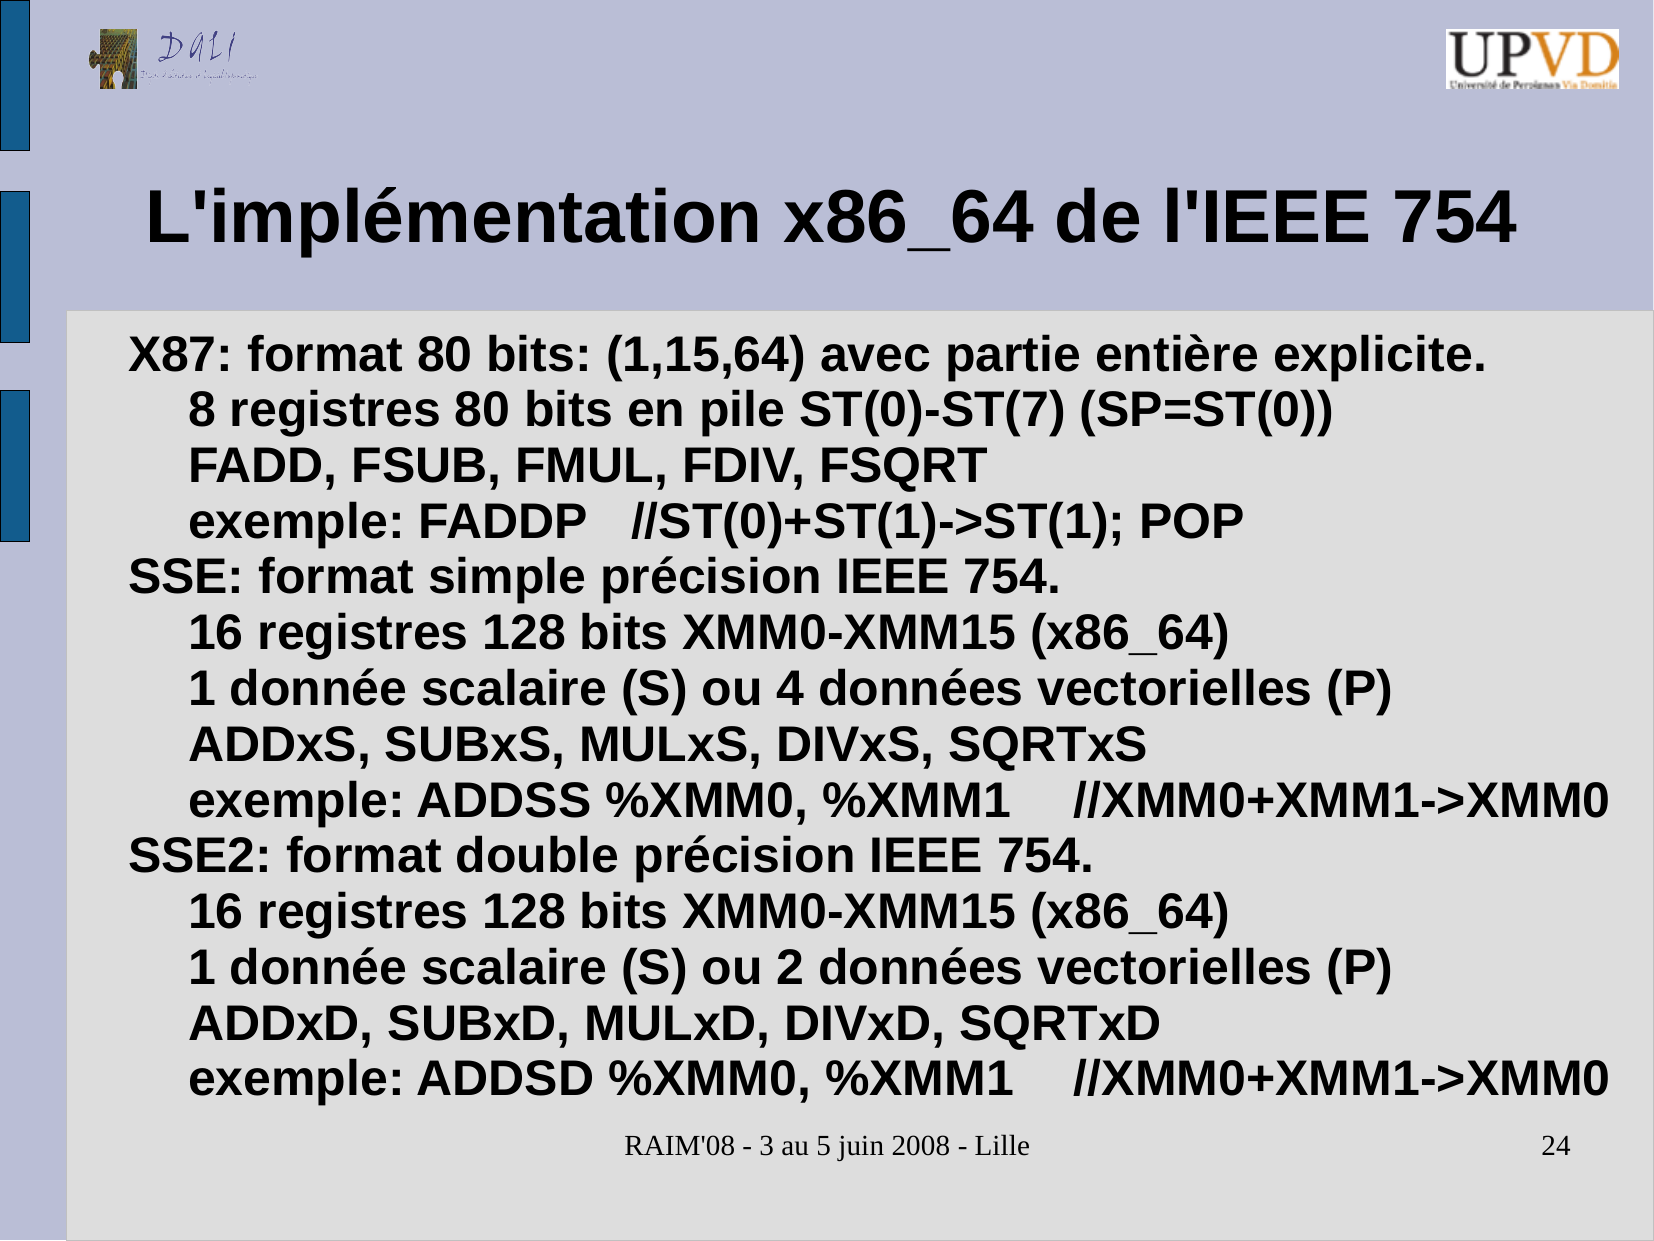

L'implémentation x86_64 de l'IEEE 754
 X87: format 80 bits: (1,15,64) avec partie entière explicite.
	8 registres 80 bits en pile ST(0)-ST(7) (SP=ST(0))
	FADD, FSUB, FMUL, FDIV, FSQRT
	exemple: FADDP	//ST(0)+ST(1)->ST(1); POP
 SSE: format simple précision IEEE 754.
	16 registres 128 bits XMM0-XMM15 (x86_64)
	1 donnée scalaire (S) ou 4 données vectorielles (P)
	ADDxS, SUBxS, MULxS, DIVxS, SQRTxS
	exemple: ADDSS %XMM0, %XMM1	//XMM0+XMM1->XMM0
 SSE2: format double précision IEEE 754.
	16 registres 128 bits XMM0-XMM15 (x86_64)
	1 donnée scalaire (S) ou 2 données vectorielles (P)
	ADDxD, SUBxD, MULxD, DIVxD, SQRTxD
	exemple: ADDSD %XMM0, %XMM1	//XMM0+XMM1->XMM0
RAIM'08 - 3 au 5 juin 2008 - Lille
24